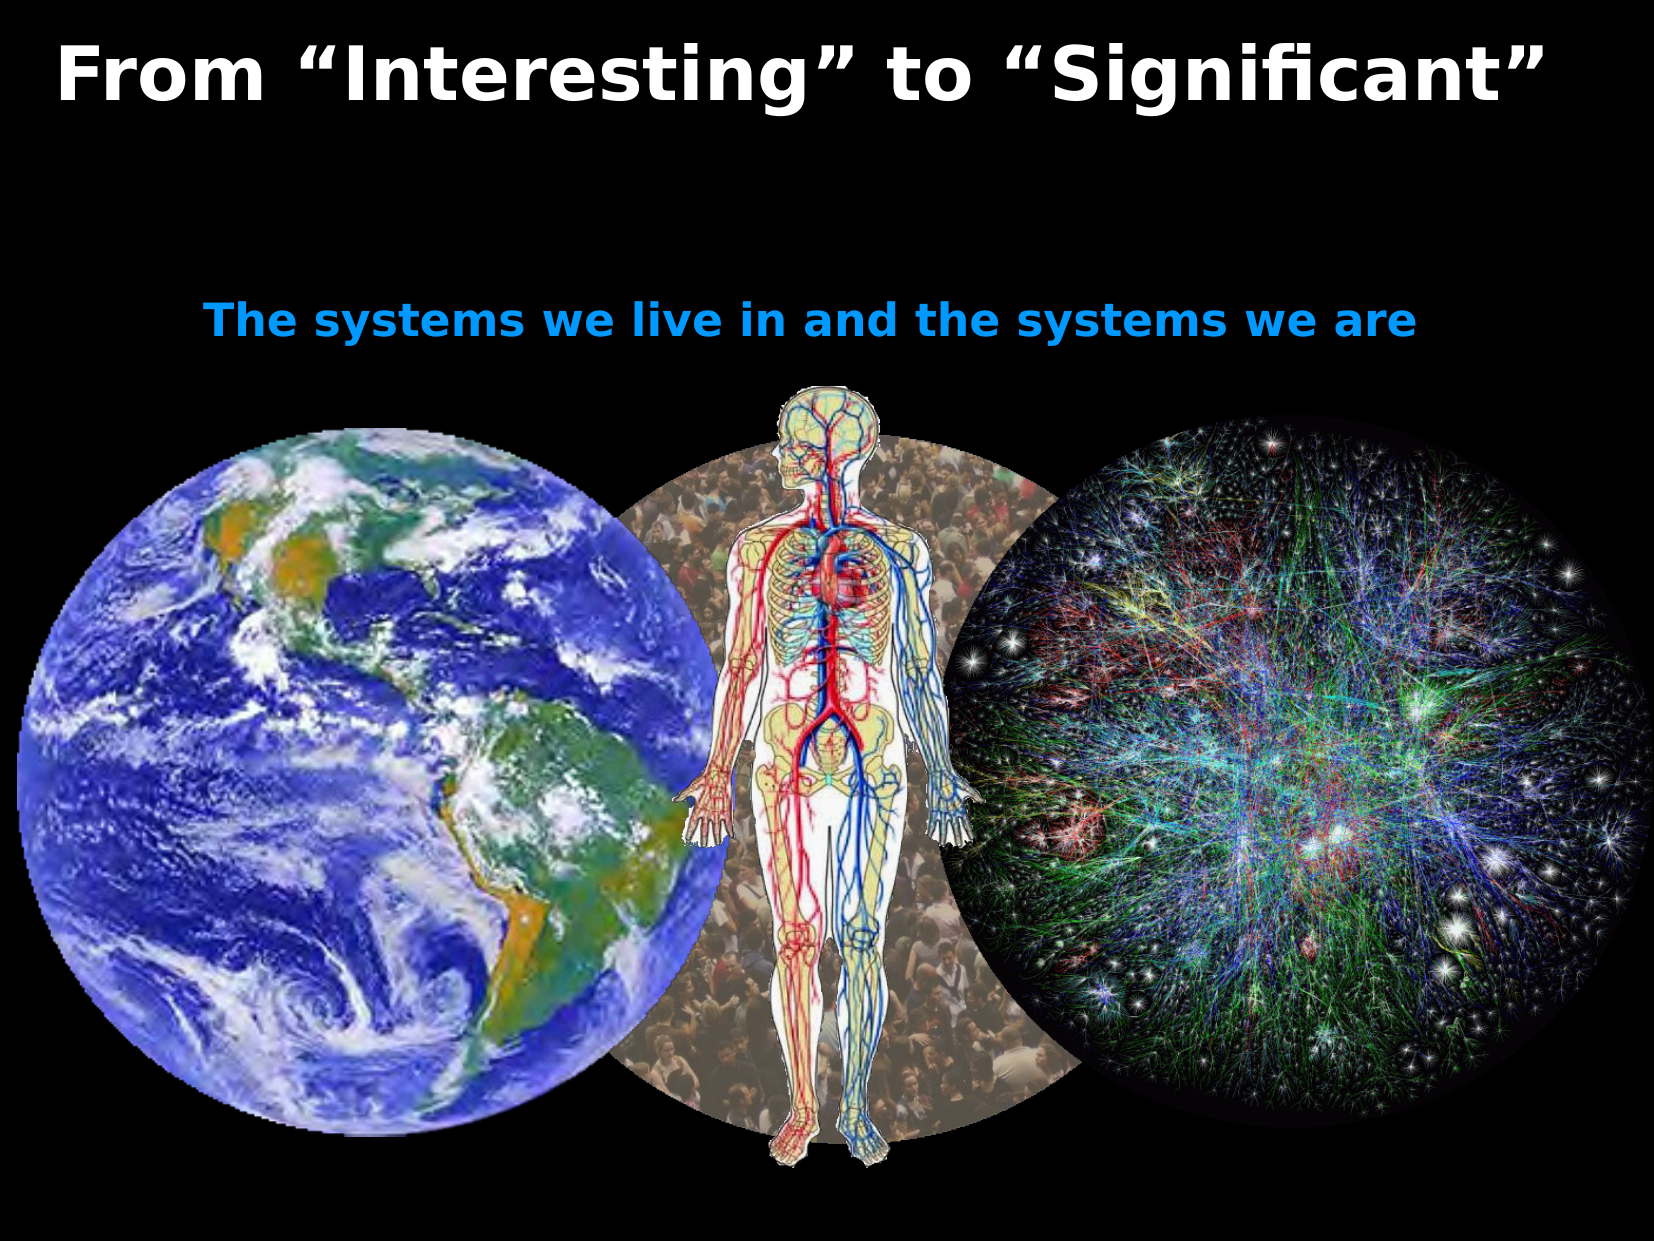

From “Interesting” to “Significant”
The systems we live in and the systems we are